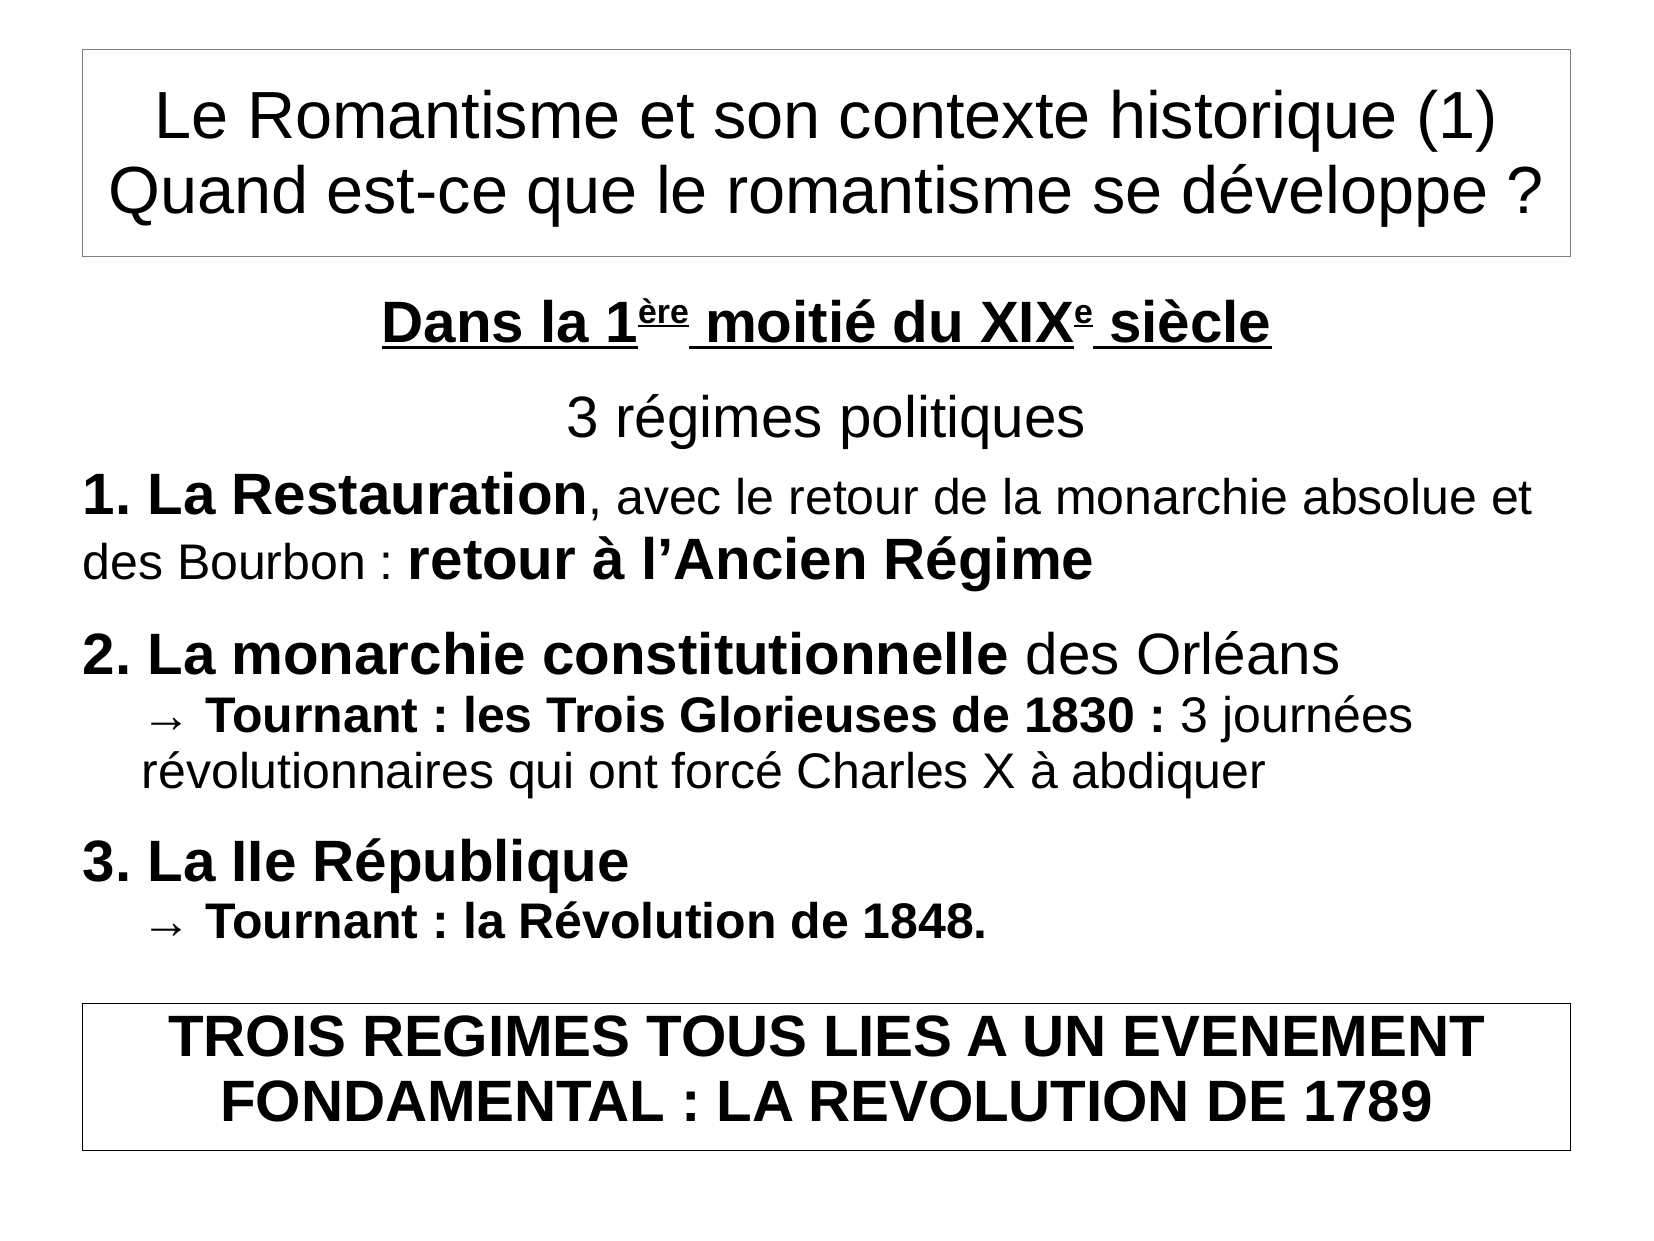

# Le Romantisme et son contexte historique (1) Quand est-ce que le romantisme se développe ?
Dans la 1ère moitié du XIXe siècle
3 régimes politiques
1. La Restauration, avec le retour de la monarchie absolue et des Bourbon : retour à l’Ancien Régime
2. La monarchie constitutionnelle des Orléans
→ Tournant : les Trois Glorieuses de 1830 : 3 journées révolutionnaires qui ont forcé Charles X à abdiquer
3. La IIe République
→ Tournant : la Révolution de 1848.
TROIS REGIMES TOUS LIES A UN EVENEMENT FONDAMENTAL : LA REVOLUTION DE 1789